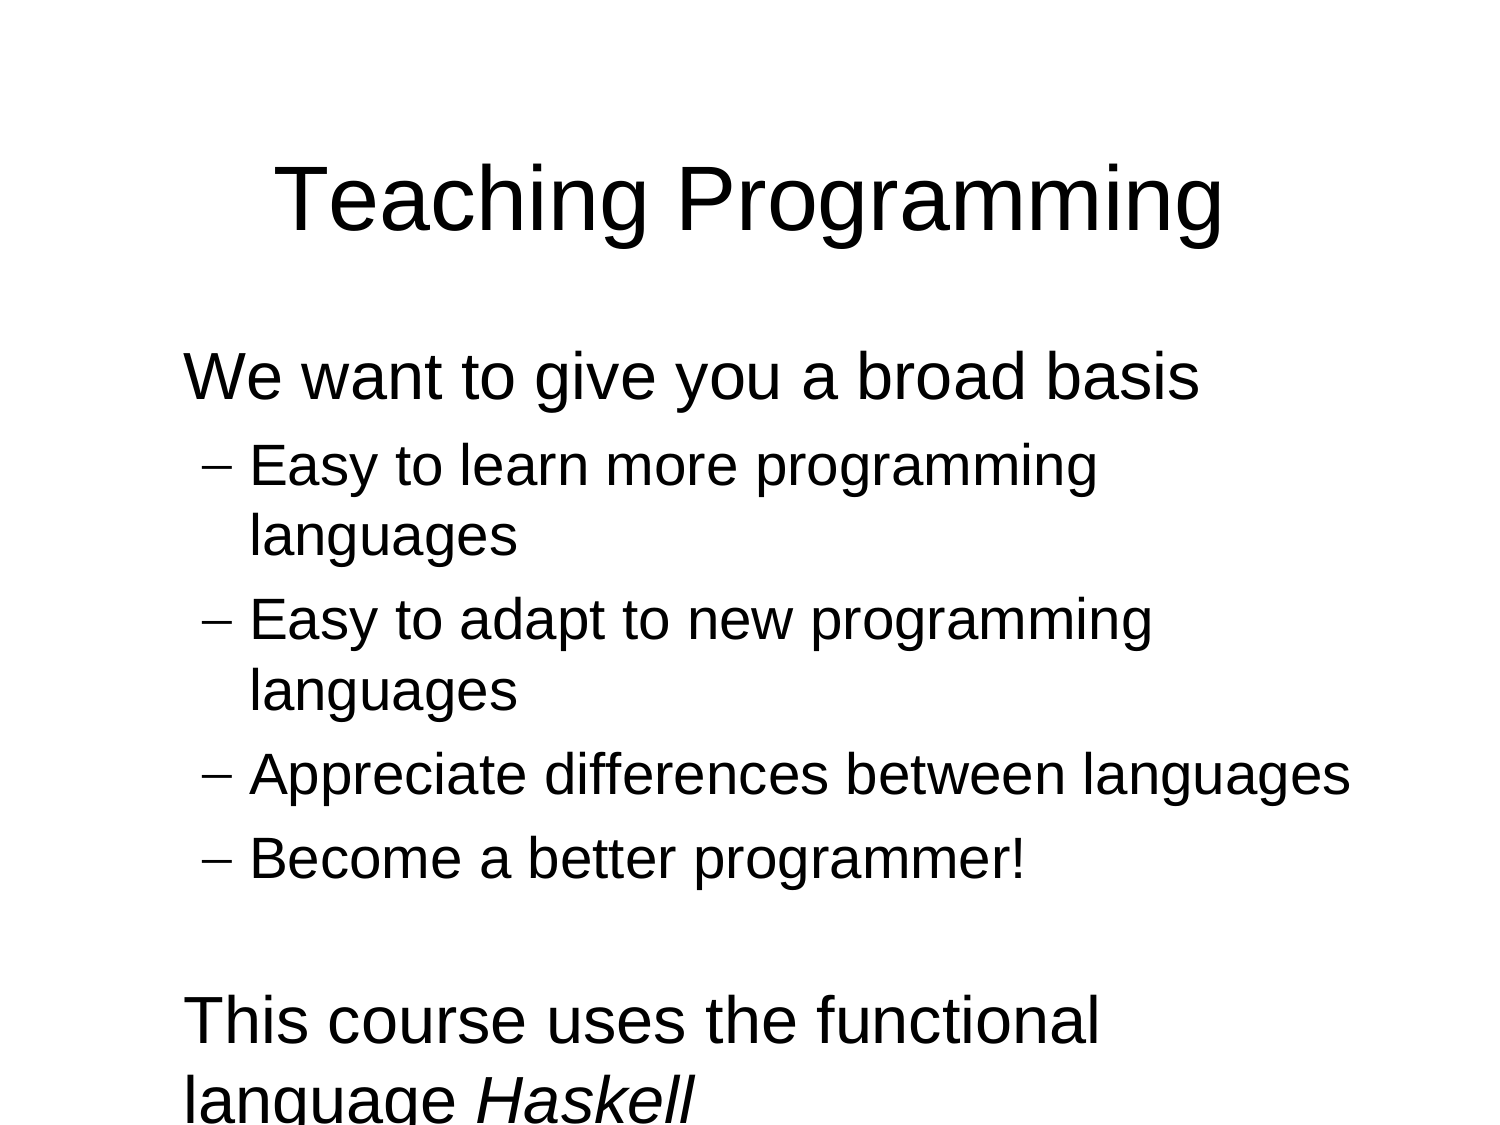

# Teaching Programming
We want to give you a broad basis
Easy to learn more programming languages
Easy to adapt to new programming languages
Appreciate differences between languages
Become a better programmer!
This course uses the functional language Haskell
http://haskell.org/